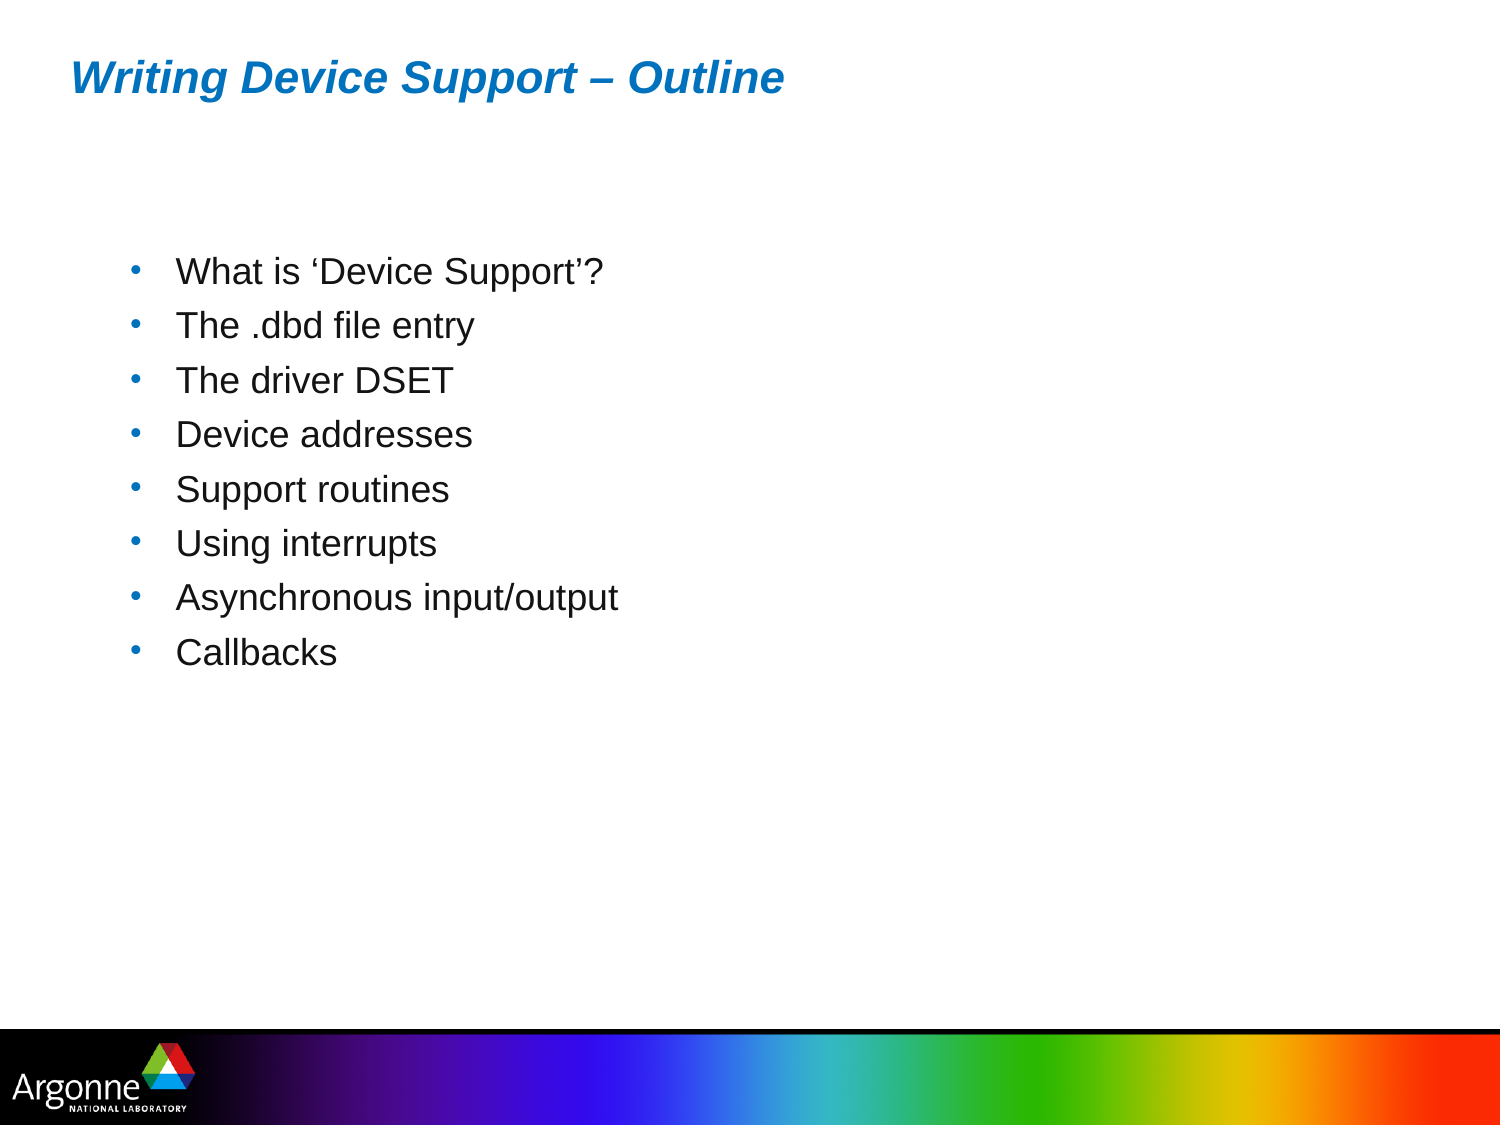

# Writing Device Support – Outline
What is ‘Device Support’?
The .dbd file entry
The driver DSET
Device addresses
Support routines
Using interrupts
Asynchronous input/output
Callbacks